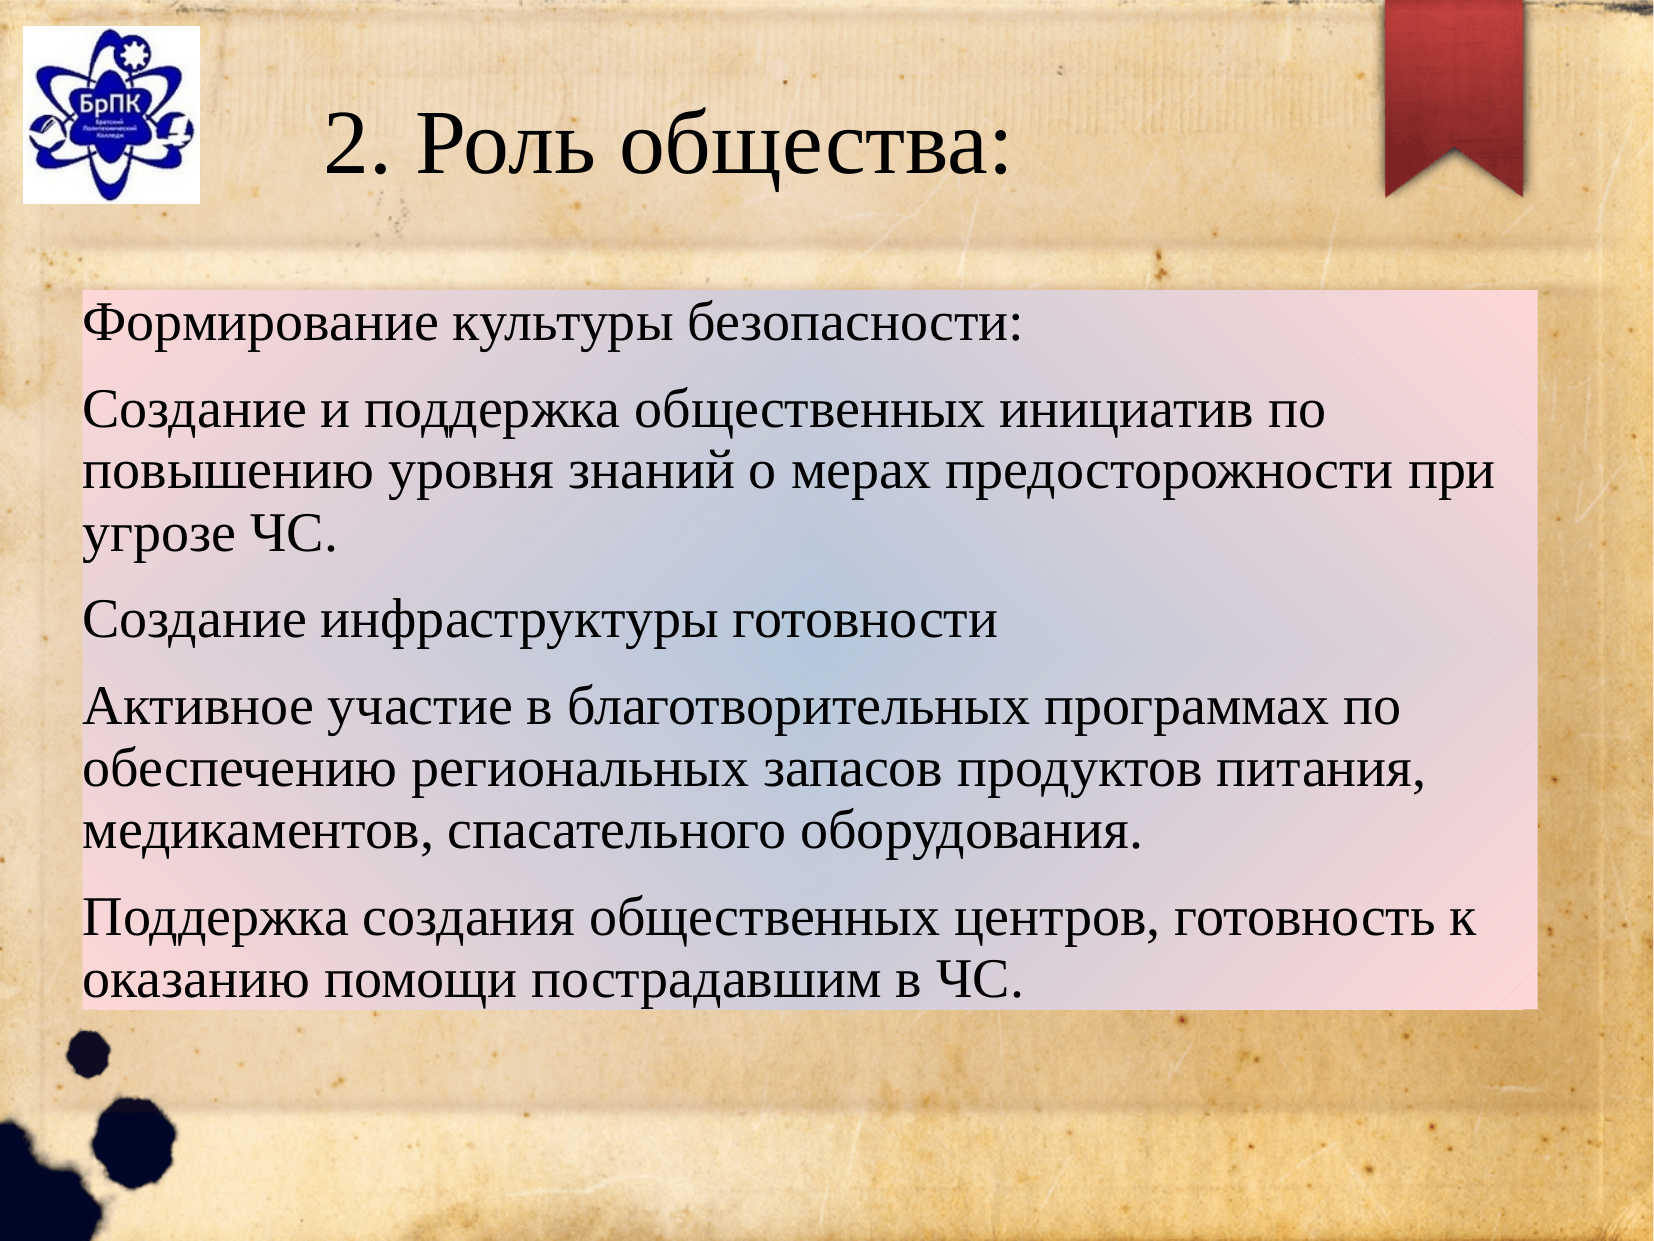

# 2. Роль общества:
Формирование культуры безопасности:
Создание и поддержка общественных инициатив по повышению уровня знаний о мерах предосторожности при угрозе ЧС.
Создание инфраструктуры готовности
Активное участие в благотворительных программах по обеспечению региональных запасов продуктов питания, медикаментов, спасательного оборудования.
Поддержка создания общественных центров, готовность к оказанию помощи пострадавшим в ЧС.